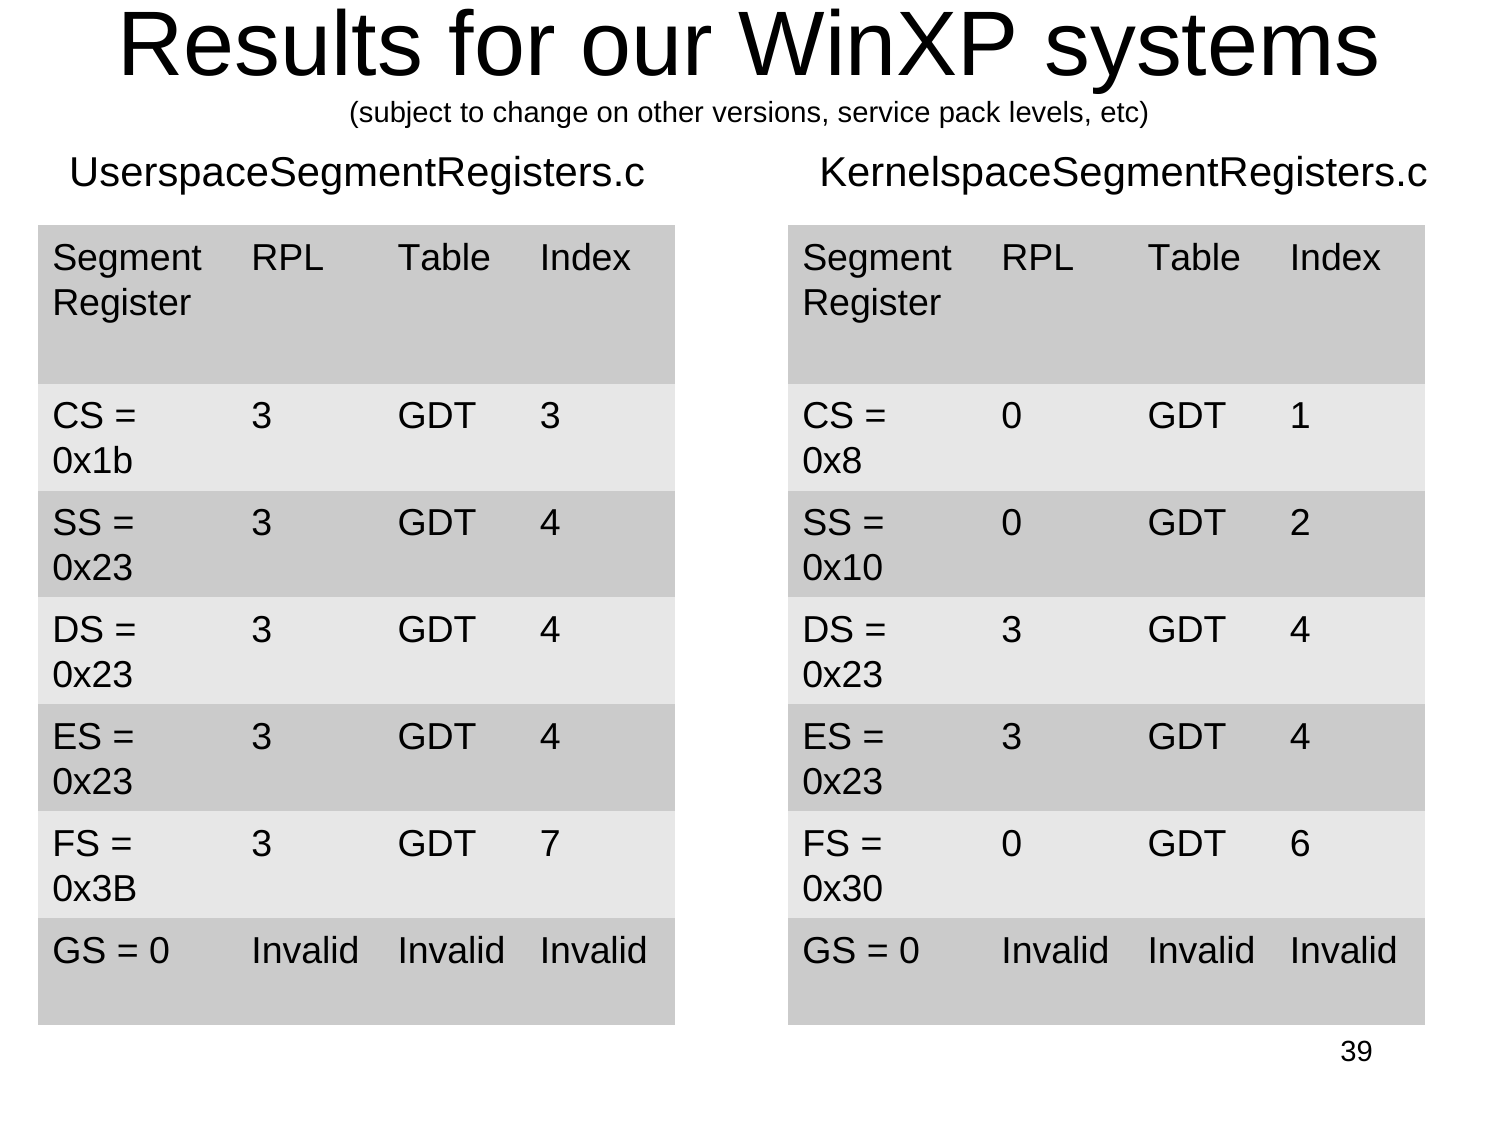

# Results for our WinXP systems (subject to change on other versions, service pack levels, etc)
UserspaceSegmentRegisters.c
KernelspaceSegmentRegisters.c
| Segment Register | RPL | Table | Index |
| --- | --- | --- | --- |
| CS = 0x1b | 3 | GDT | 3 |
| SS = 0x23 | 3 | GDT | 4 |
| DS = 0x23 | 3 | GDT | 4 |
| ES = 0x23 | 3 | GDT | 4 |
| FS = 0x3B | 3 | GDT | 7 |
| GS = 0 | Invalid | Invalid | Invalid |
| Segment Register | RPL | Table | Index |
| --- | --- | --- | --- |
| CS = 0x8 | 0 | GDT | 1 |
| SS = 0x10 | 0 | GDT | 2 |
| DS = 0x23 | 3 | GDT | 4 |
| ES = 0x23 | 3 | GDT | 4 |
| FS = 0x30 | 0 | GDT | 6 |
| GS = 0 | Invalid | Invalid | Invalid |